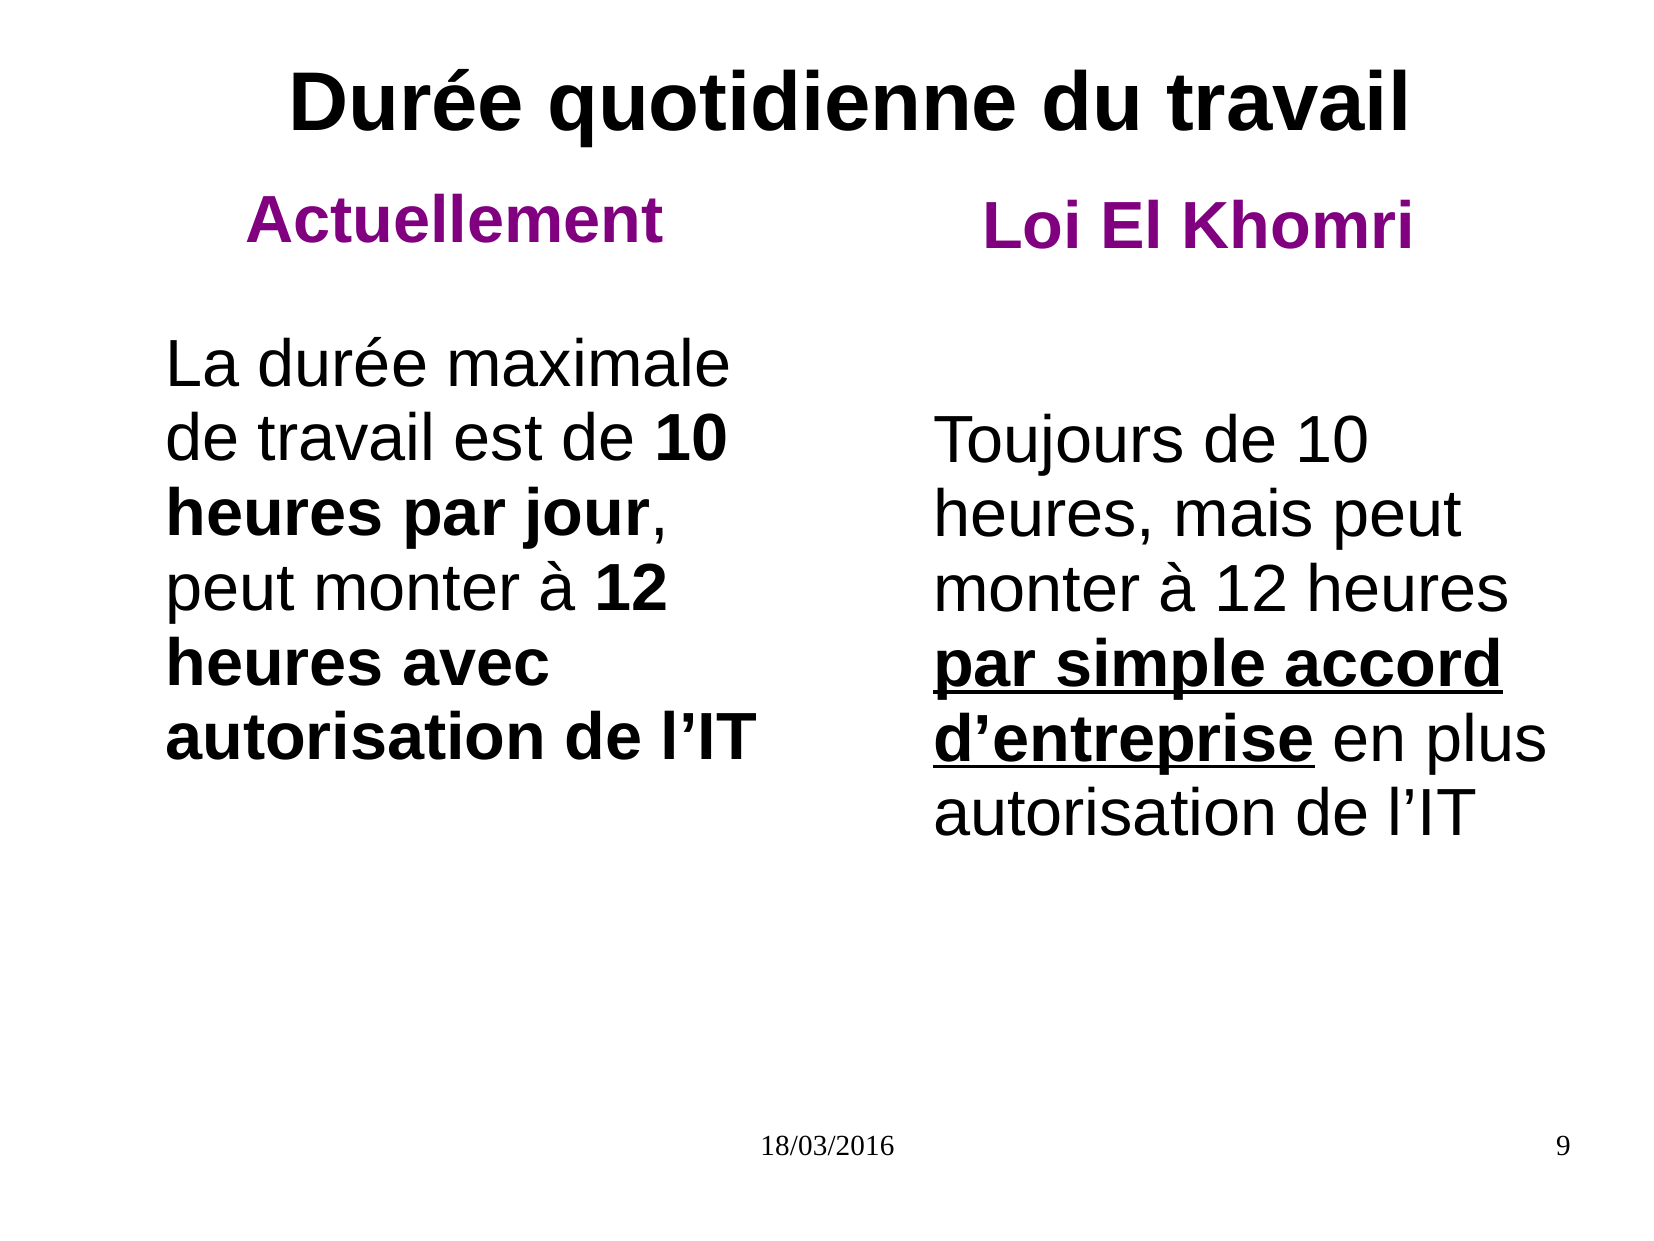

# Durée quotidienne du travail
Actuellement
Loi El Khomri
La durée maximale de travail est de 10 heures par jour, peut monter à 12 heures avec autorisation de l’IT
Toujours de 10 heures, mais peut monter à 12 heures par simple accord d’entreprise en plus autorisation de l’IT
18/03/2016
9